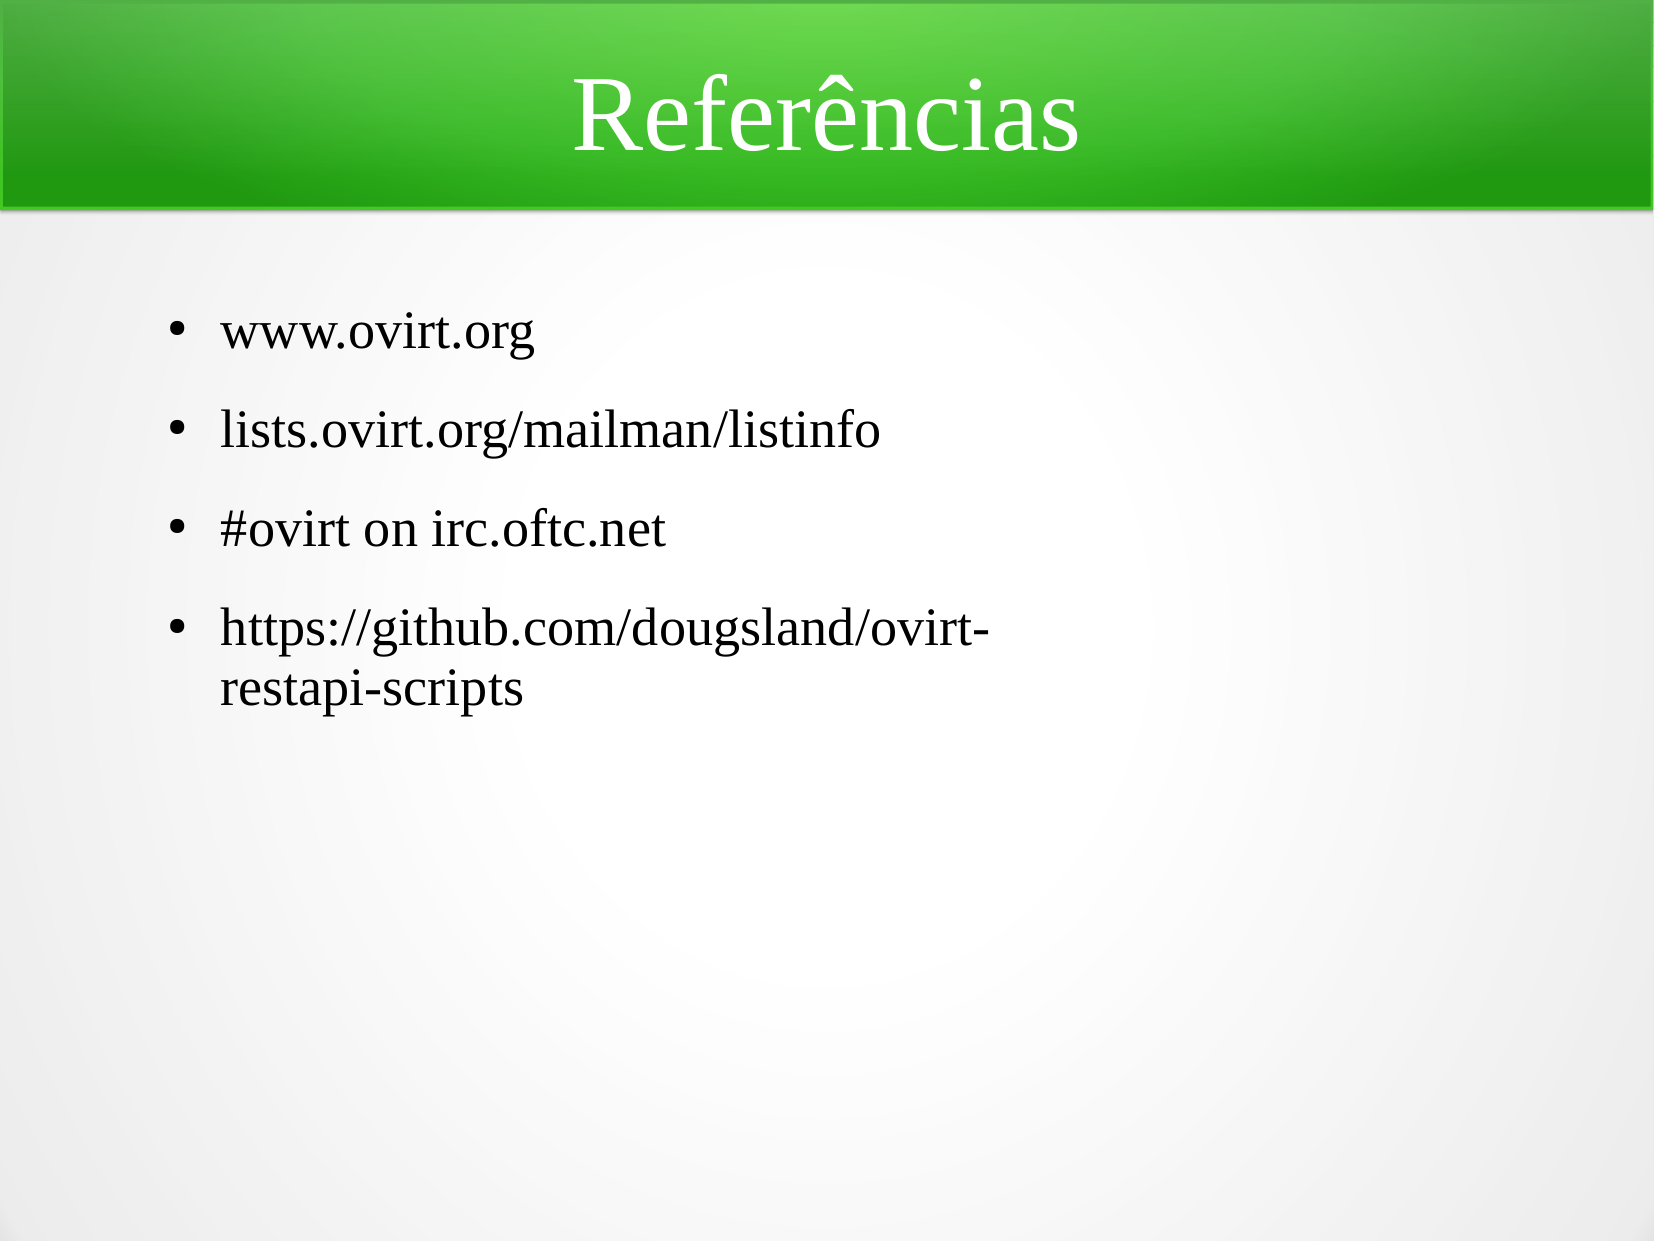

# Referências
www.ovirt.org
lists.ovirt.org/mailman/listinfo
#ovirt on irc.oftc.net
https://github.com/dougsland/ovirt-restapi-scripts